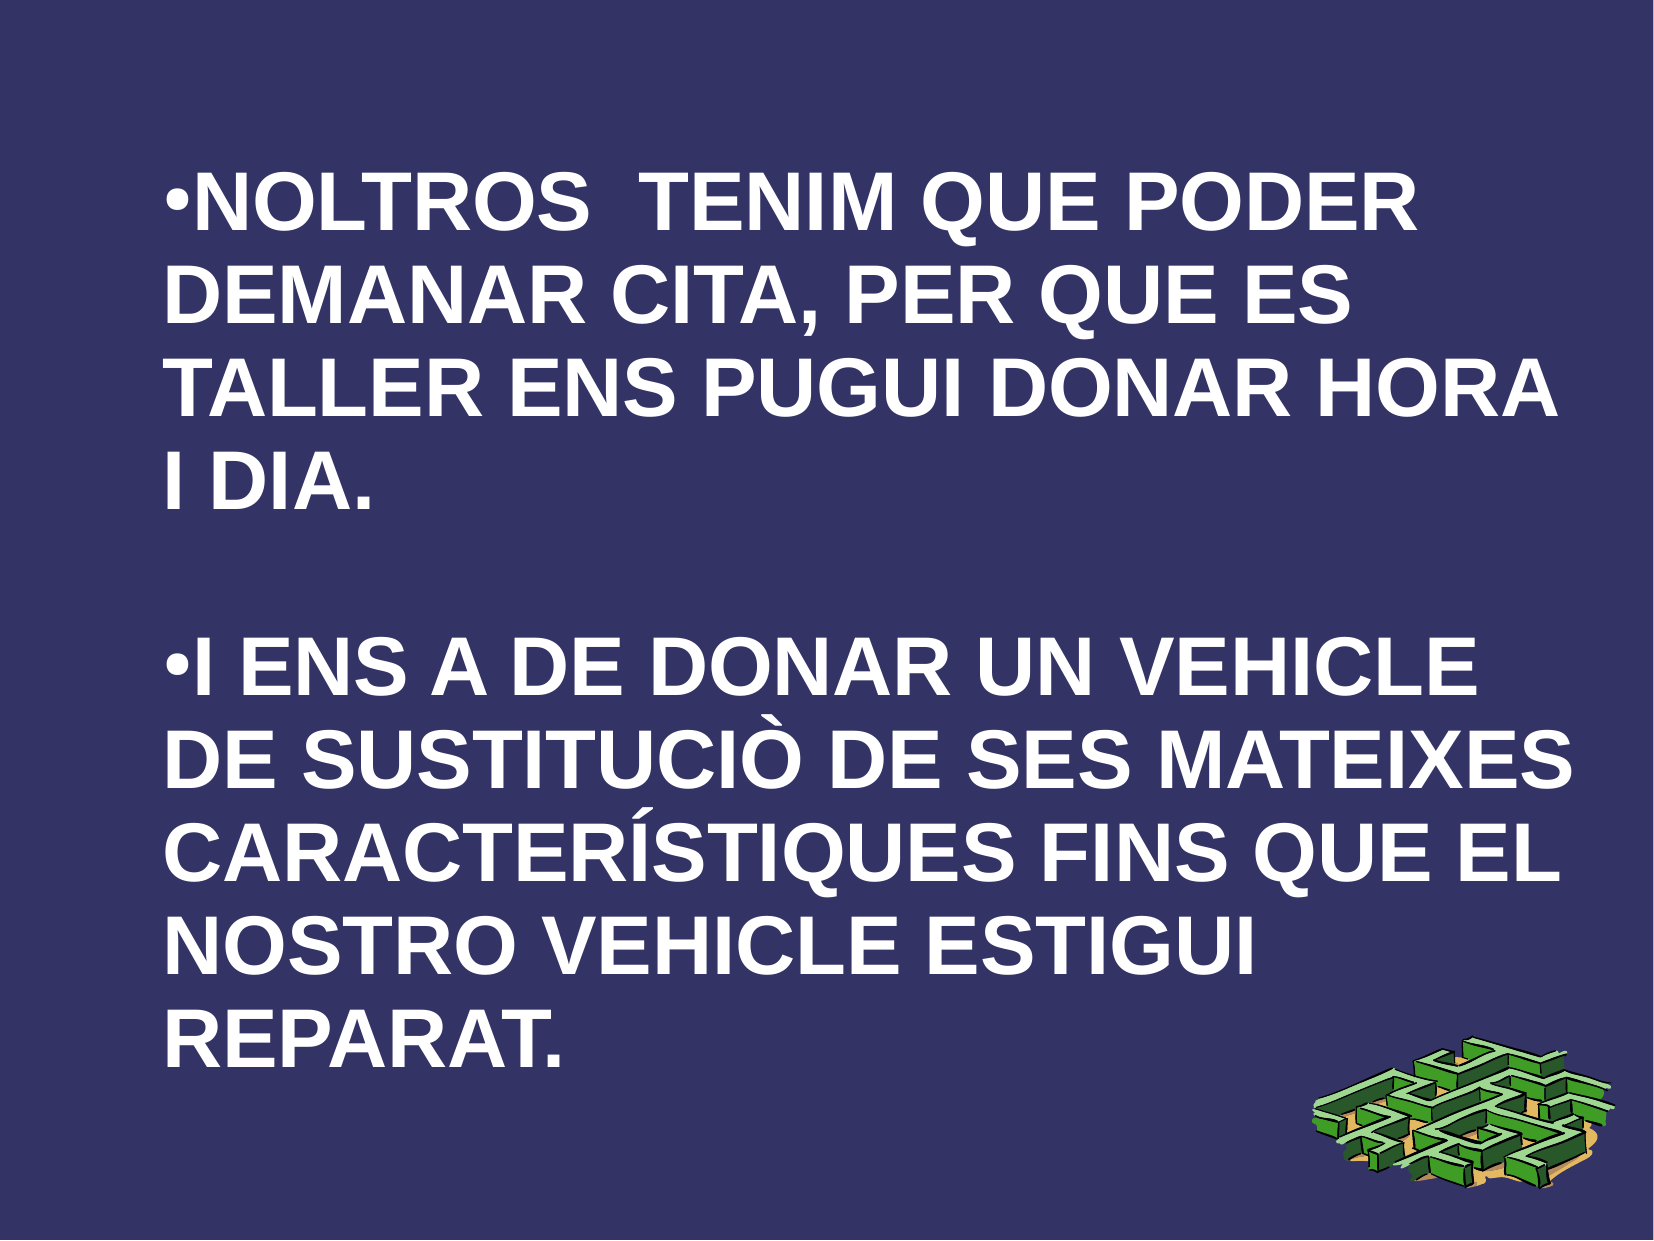

NOLTROS TENIM QUE PODER DEMANAR CITA, PER QUE ES TALLER ENS PUGUI DONAR HORA I DIA.
I ENS A DE DONAR UN VEHICLE DE SUSTITUCIÒ DE SES MATEIXES CARACTERÍSTIQUES FINS QUE EL NOSTRO VEHICLE ESTIGUI REPARAT.